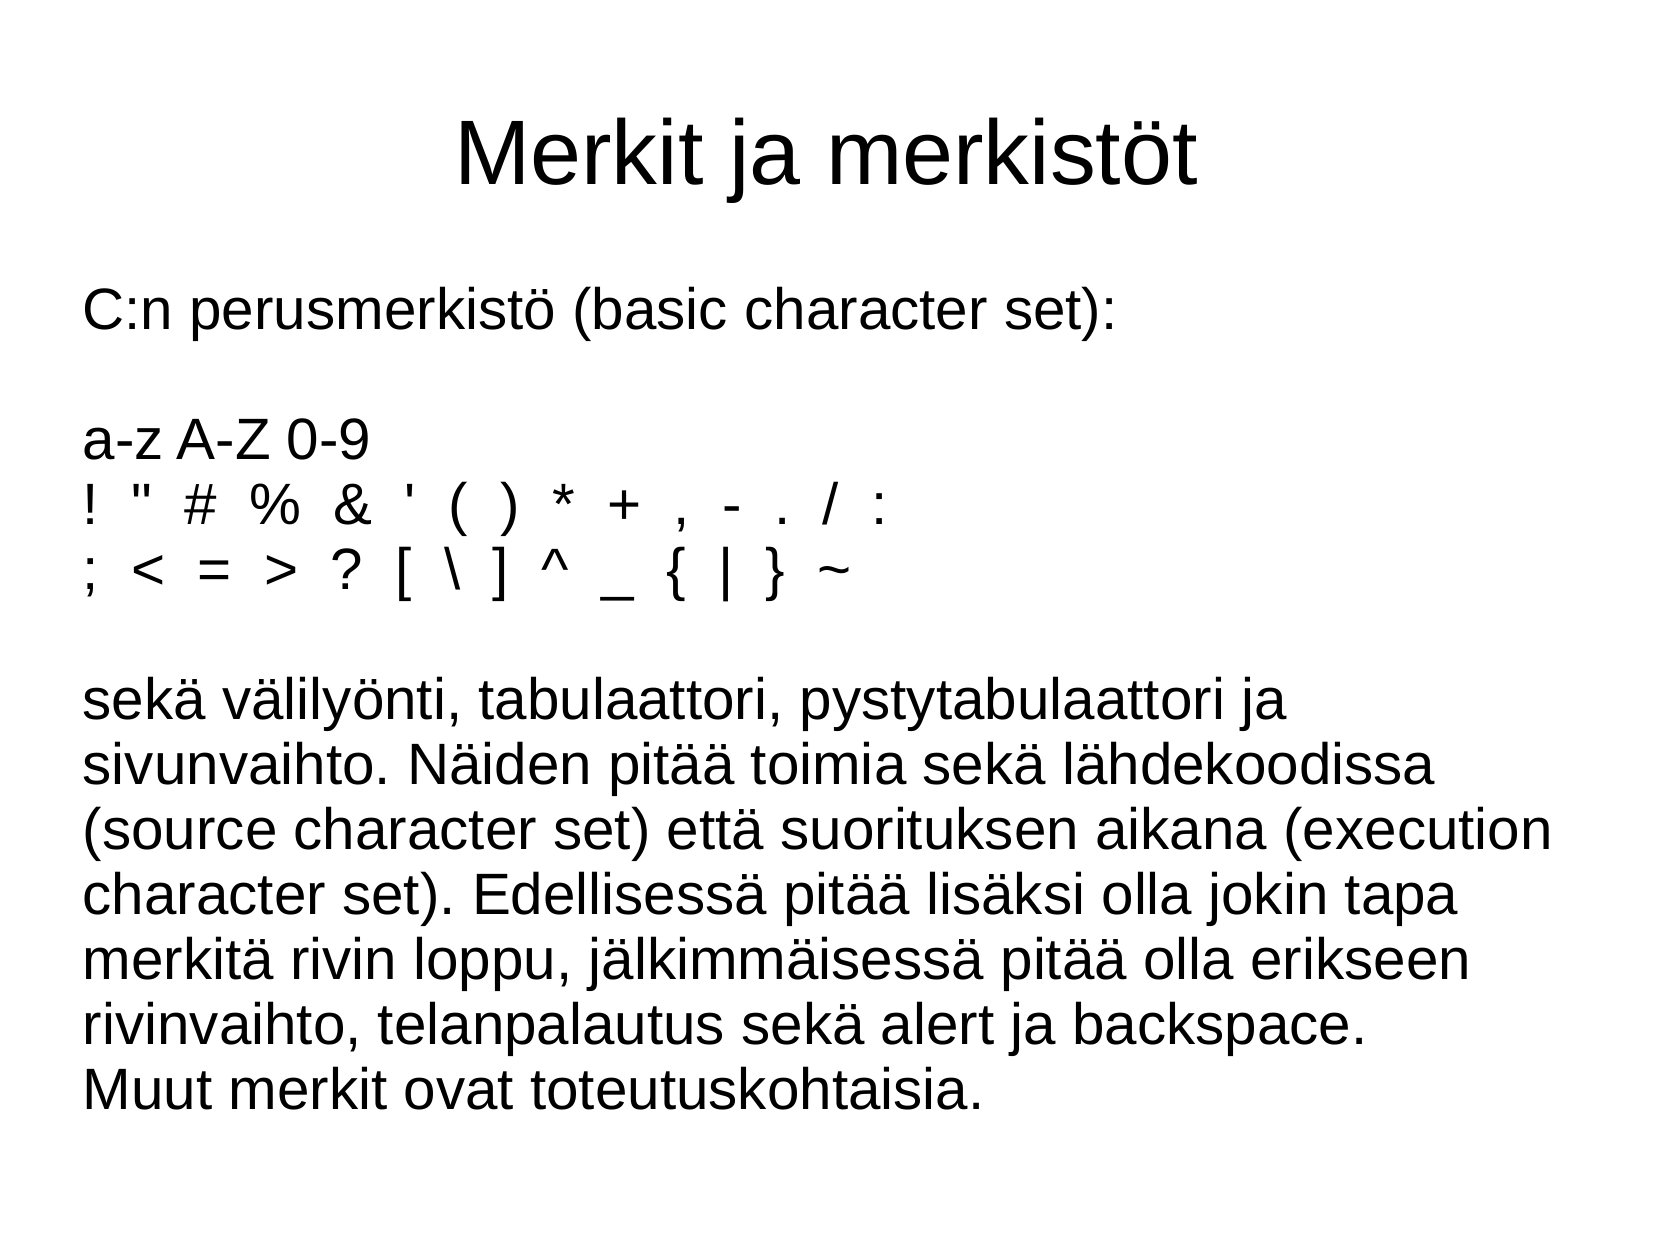

# Merkit ja merkistöt
C:n perusmerkistö (basic character set):
a-z A-Z 0-9
! " # % & ' ( ) * + , - . / :
; < = > ? [ \ ] ^ _ { | } ~
sekä välilyönti, tabulaattori, pystytabulaattori ja sivunvaihto. Näiden pitää toimia sekä lähdekoodissa (source character set) että suorituksen aikana (execution character set). Edellisessä pitää lisäksi olla jokin tapa merkitä rivin loppu, jälkimmäisessä pitää olla erikseen rivinvaihto, telanpalautus sekä alert ja backspace.
Muut merkit ovat toteutuskohtaisia.